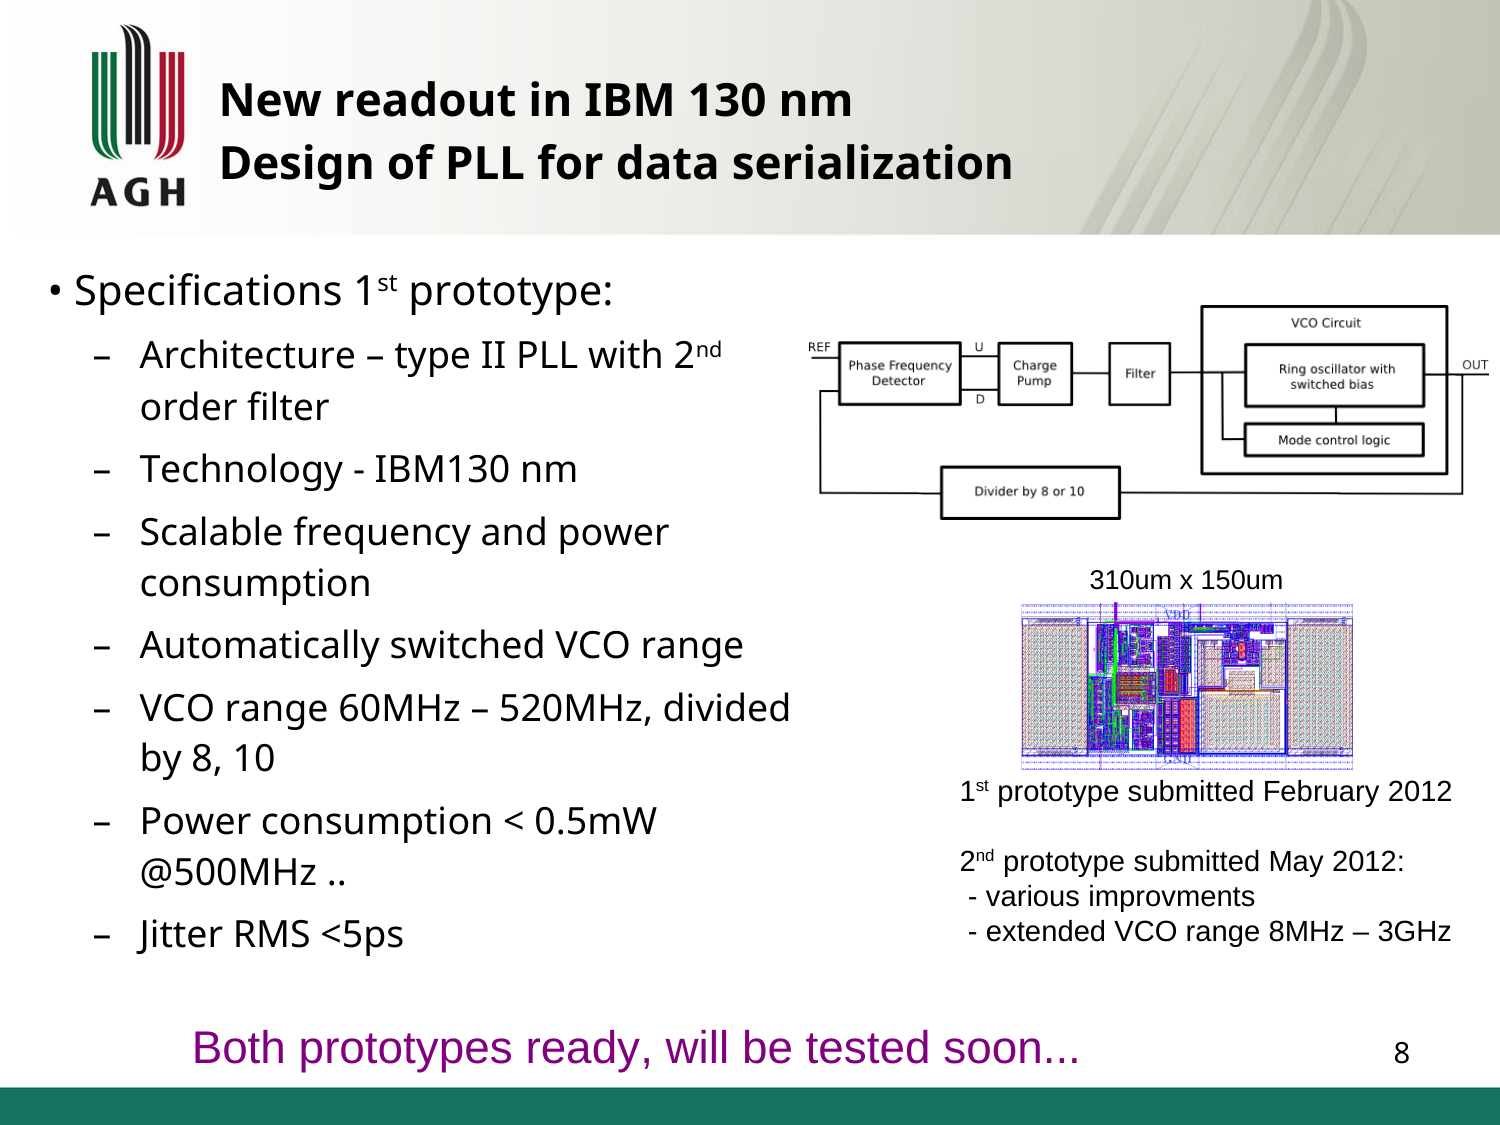

# New readout in IBM 130 nm Design of PLL for data serialization
 Specifications 1st prototype:
Architecture – type II PLL with 2nd order filter
Technology - IBM130 nm
Scalable frequency and power consumption
Automatically switched VCO range
VCO range 60MHz – 520MHz, divided by 8, 10
Power consumption < 0.5mW @500MHz ..
Jitter RMS <5ps
310um x 150um
1st prototype submitted February 2012
2nd prototype submitted May 2012:
 - various improvments
 - extended VCO range 8MHz – 3GHz
Both prototypes ready, will be tested soon...
8